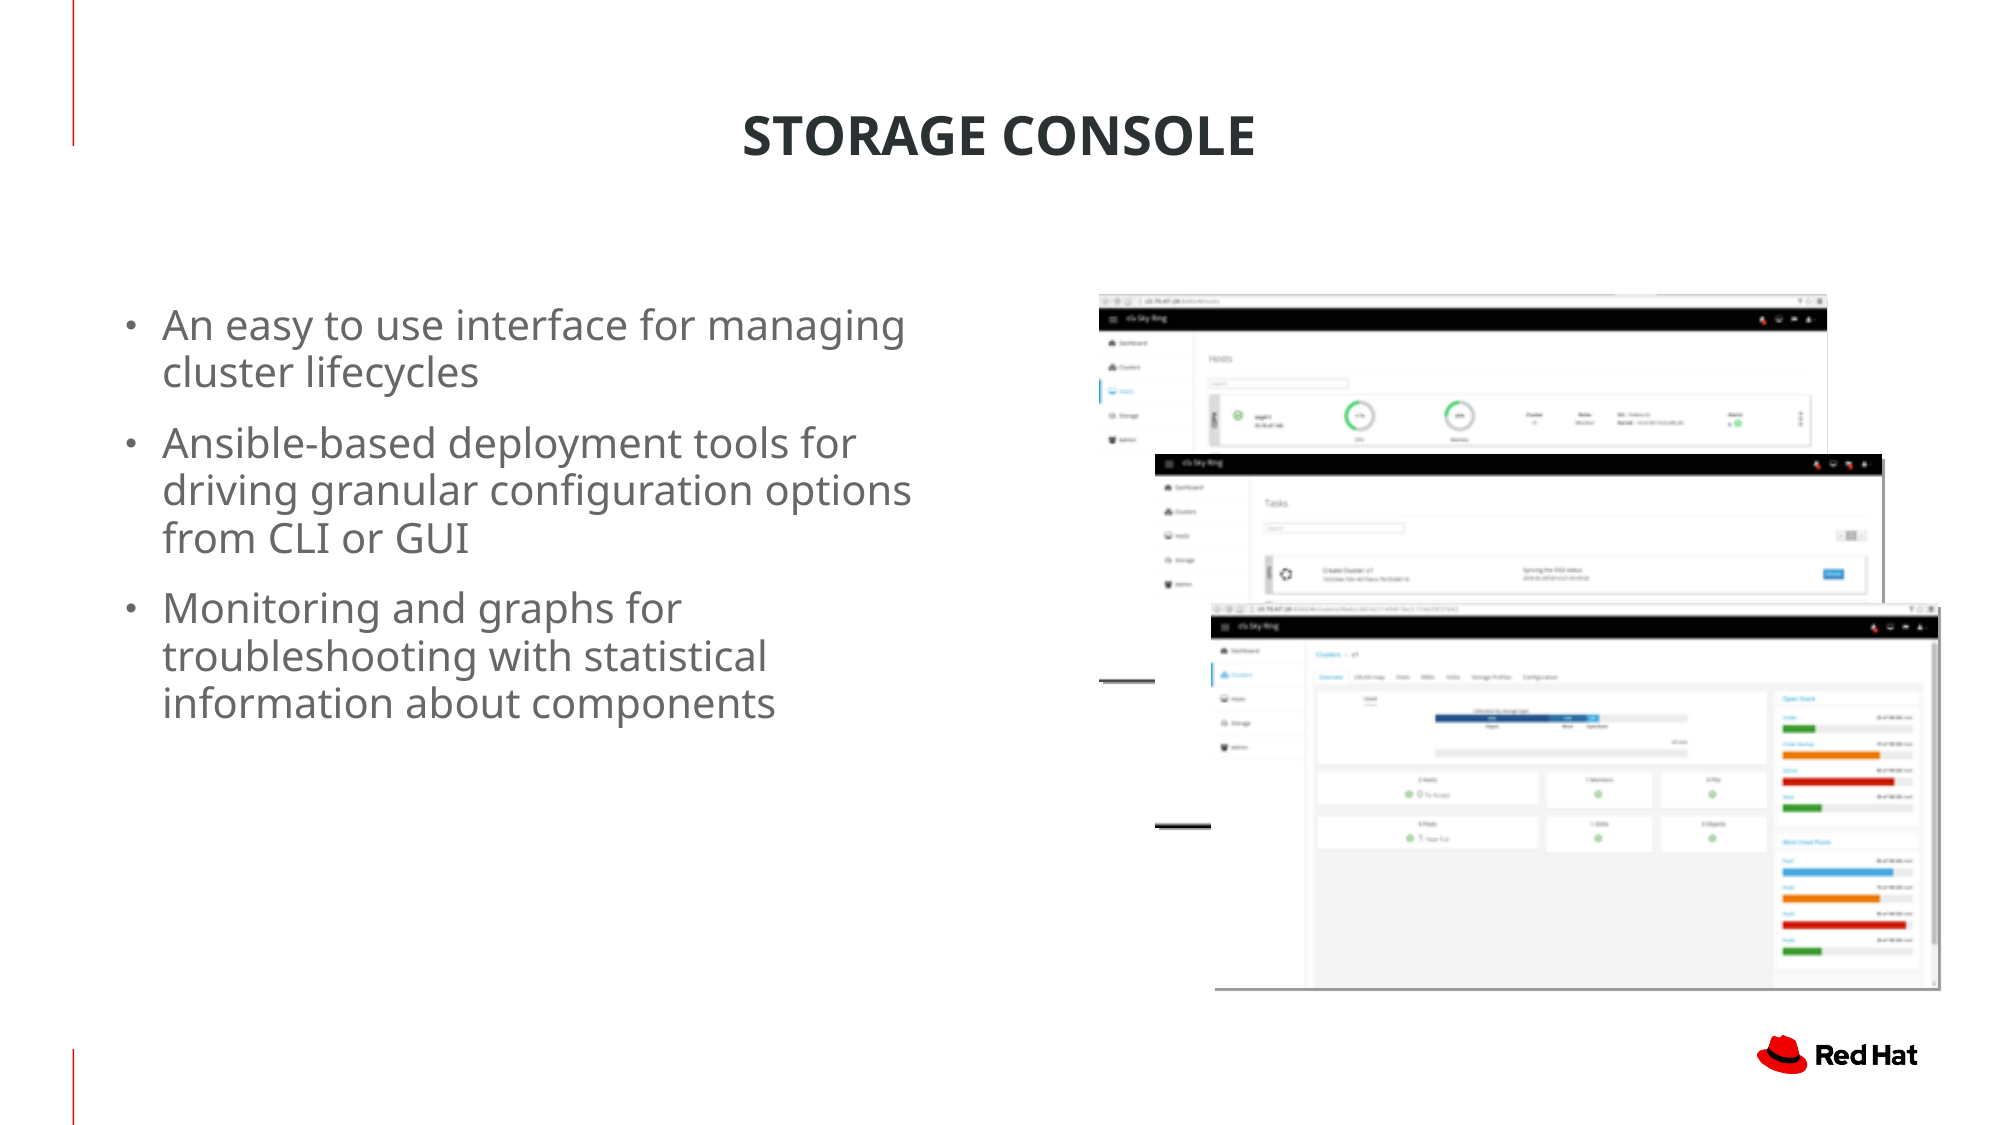

Storage console
# An easy to use interface for managing cluster lifecycles
Ansible-based deployment tools for driving granular configuration options from CLI or GUI
Monitoring and graphs for troubleshooting with statistical information about components